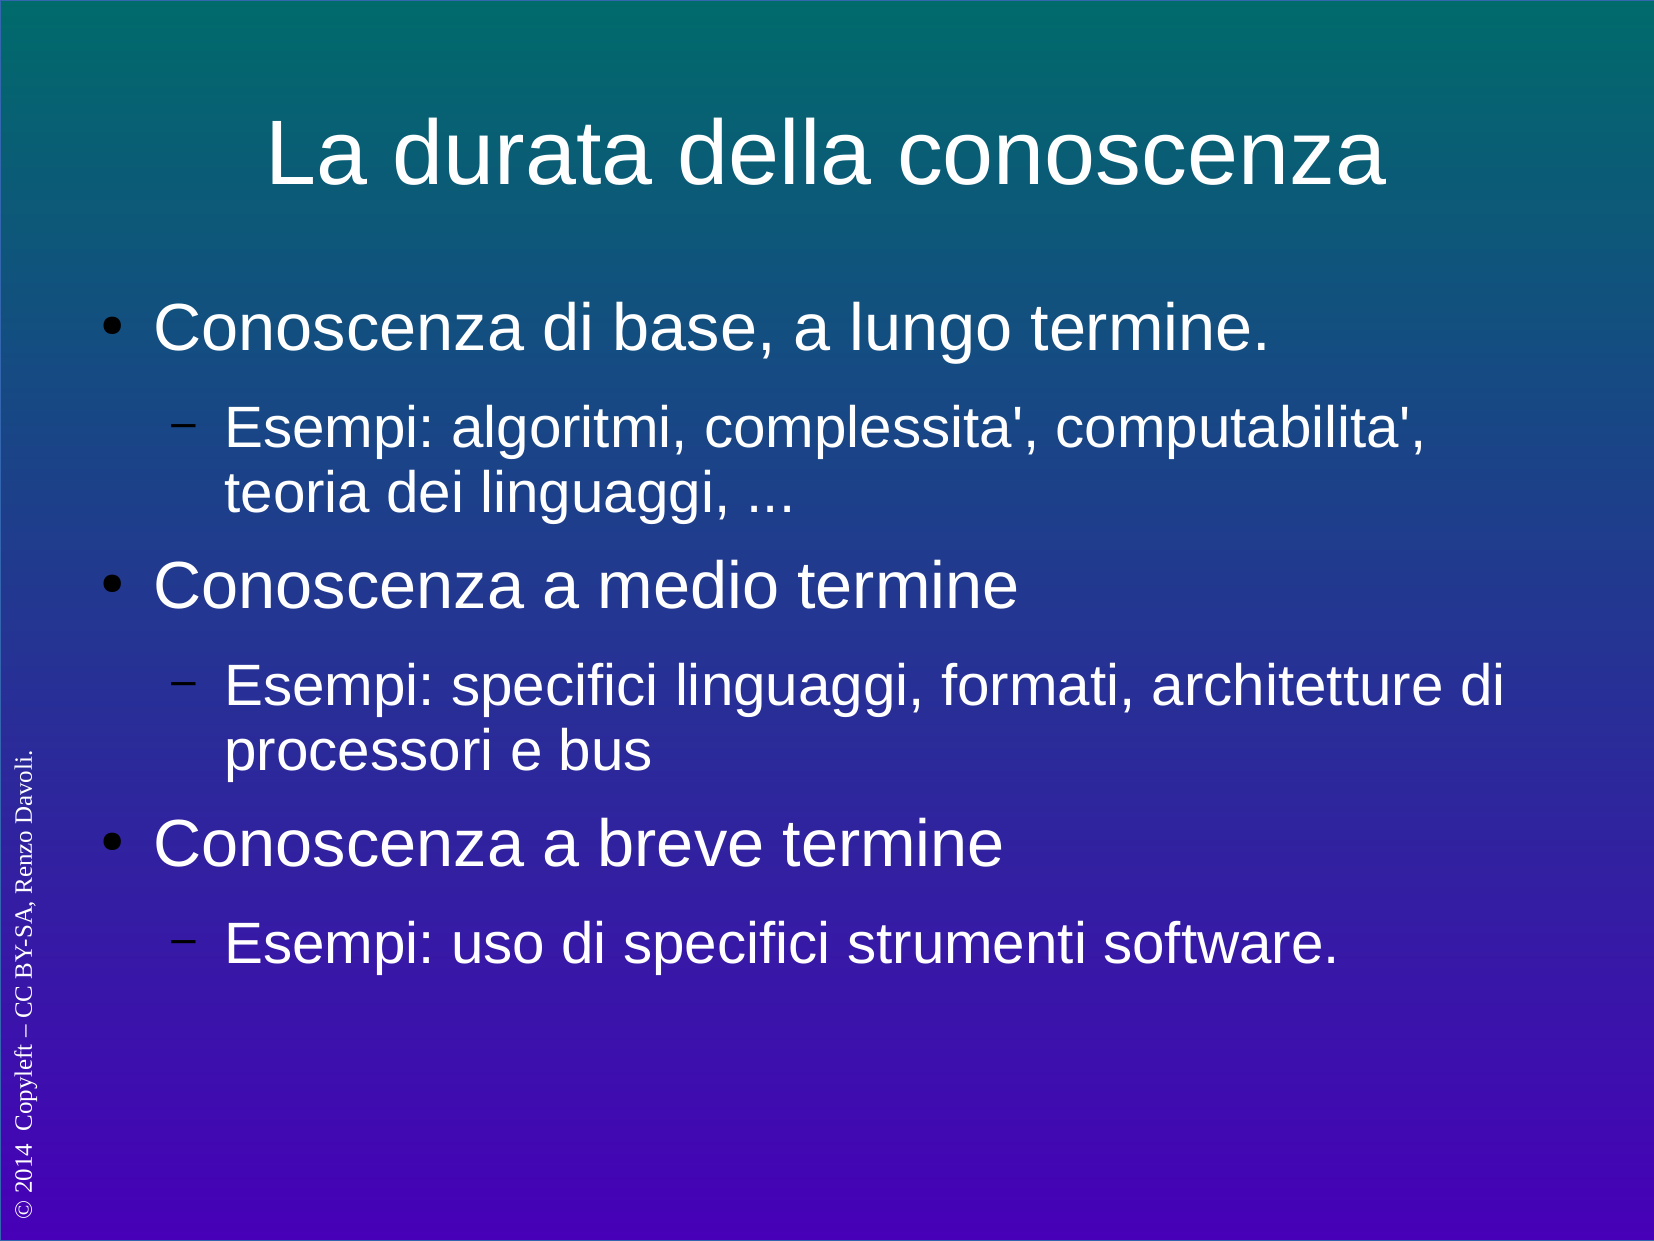

# La durata della conoscenza
Conoscenza di base, a lungo termine.
Esempi: algoritmi, complessita', computabilita', teoria dei linguaggi, ...
Conoscenza a medio termine
Esempi: specifici linguaggi, formati, architetture di processori e bus
Conoscenza a breve termine
Esempi: uso di specifici strumenti software.